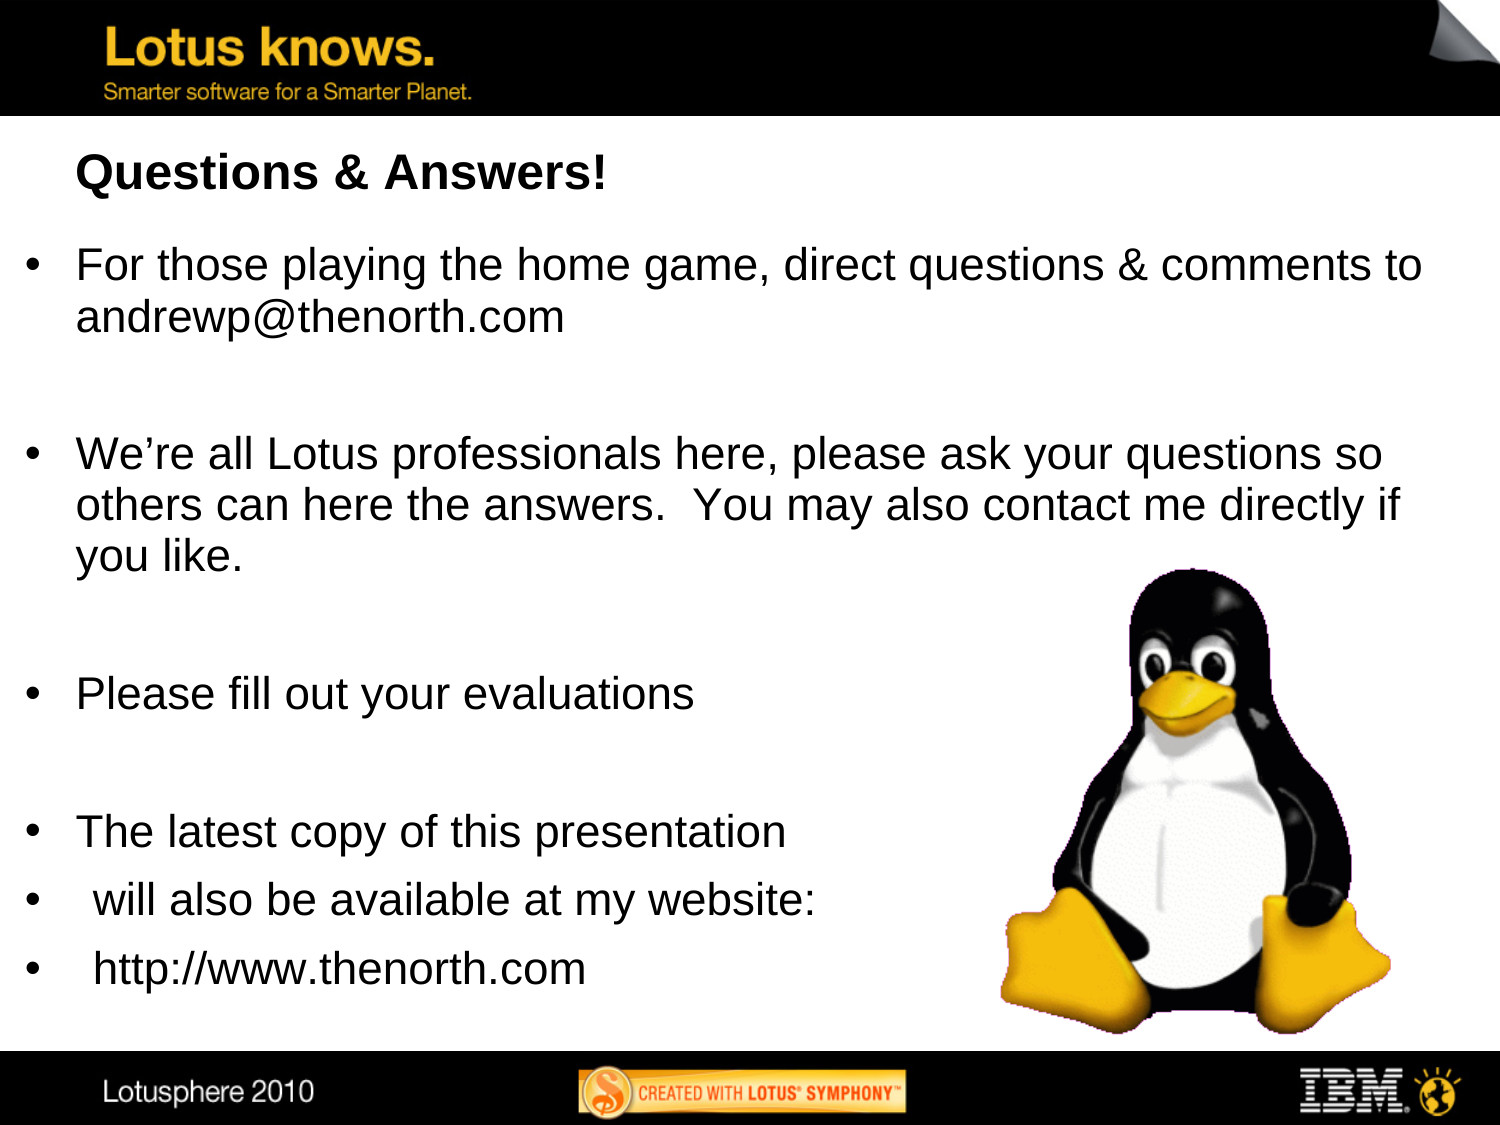

# Questions & Answers!
For those playing the home game, direct questions & comments to andrewp@thenorth.com
We’re all Lotus professionals here, please ask your questions so others can here the answers. You may also contact me directly if you like.
Please fill out your evaluations
The latest copy of this presentation
	will also be available at my website:
	http://www.thenorth.com